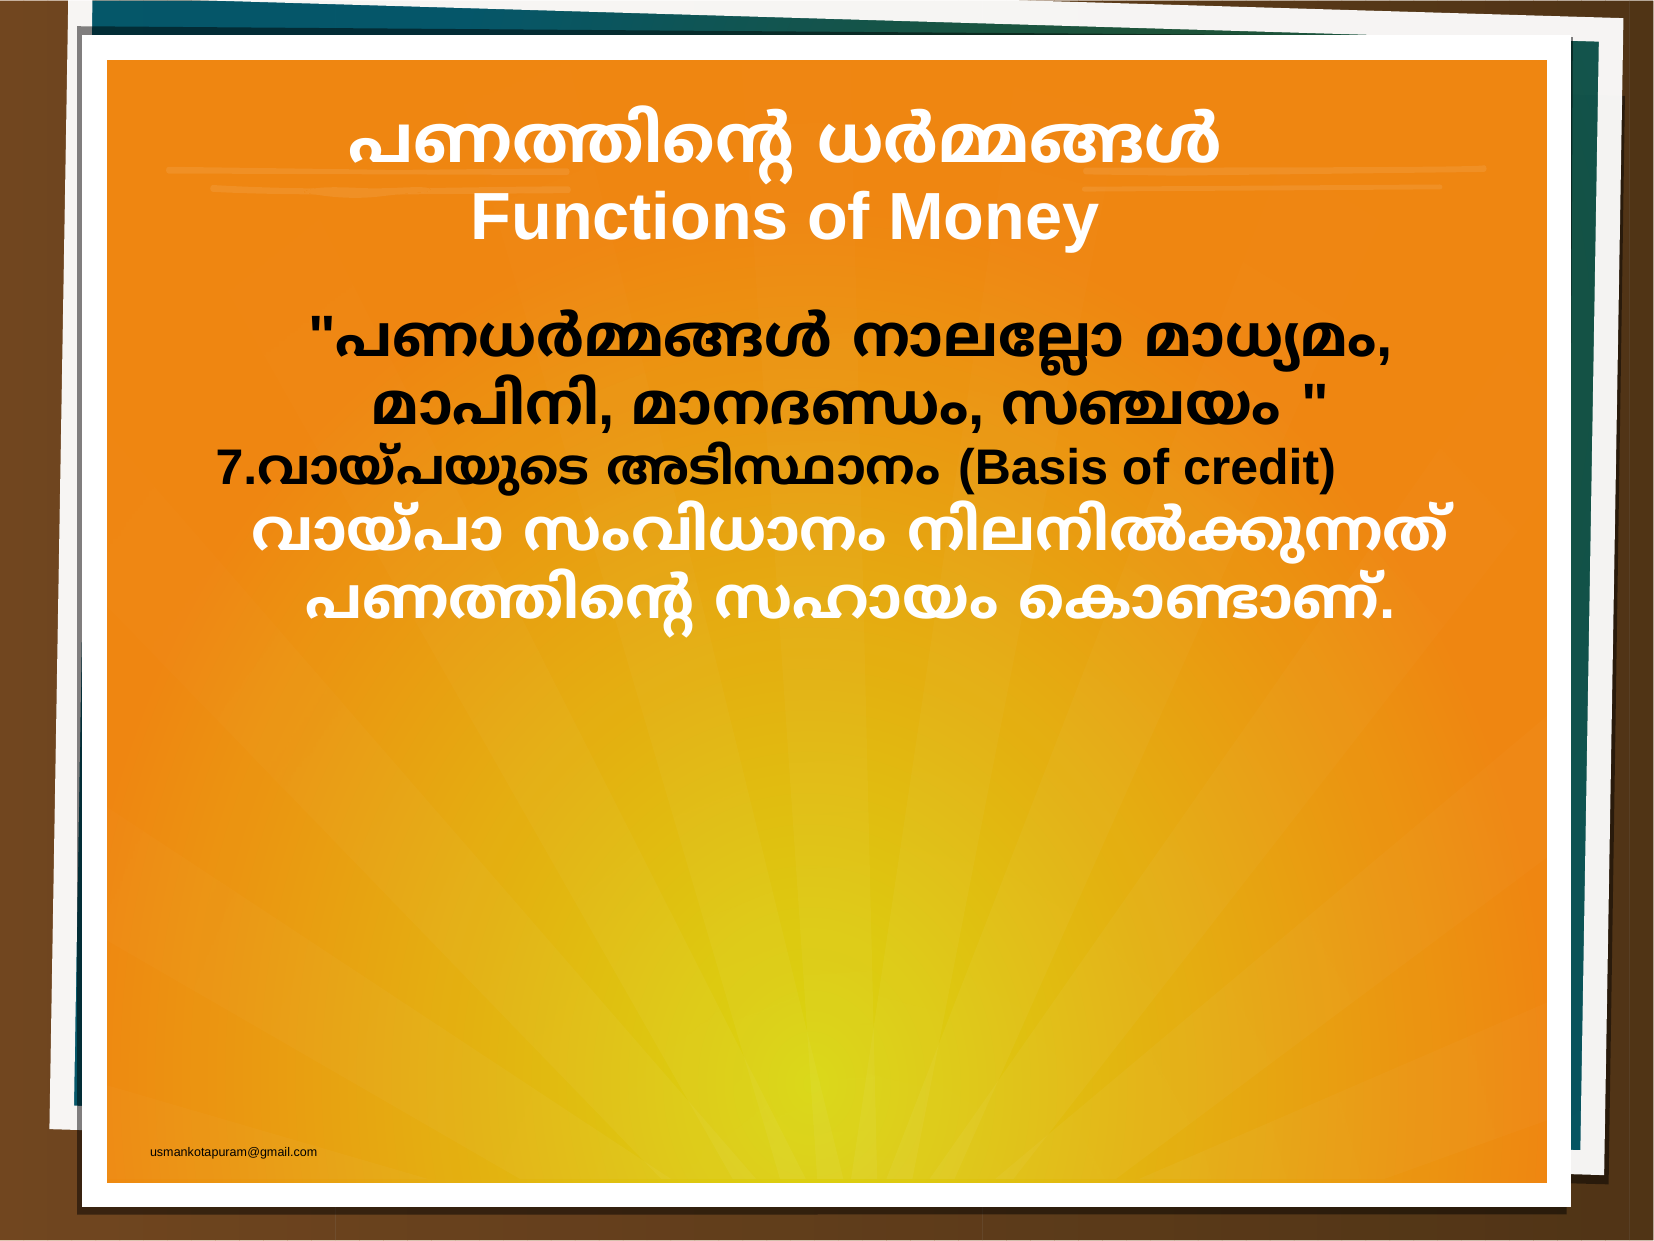

# പണത്തിന്റെ ധർമ്മങ്ങൾ Functions of Money
"പണധർമ്മങ്ങൾ നാലല്ലോ മാധ്യമം, മാപിനി, മാനദണ്ഡം, സഞ്ചയം "
7.വായ്പയുടെ അടിസ്ഥാനം (Basis of credit)
വായ്പാ സംവിധാനം നിലനിൽക്കുന്നത് പണത്തിന്റെ സഹായം കൊണ്ടാണ്.